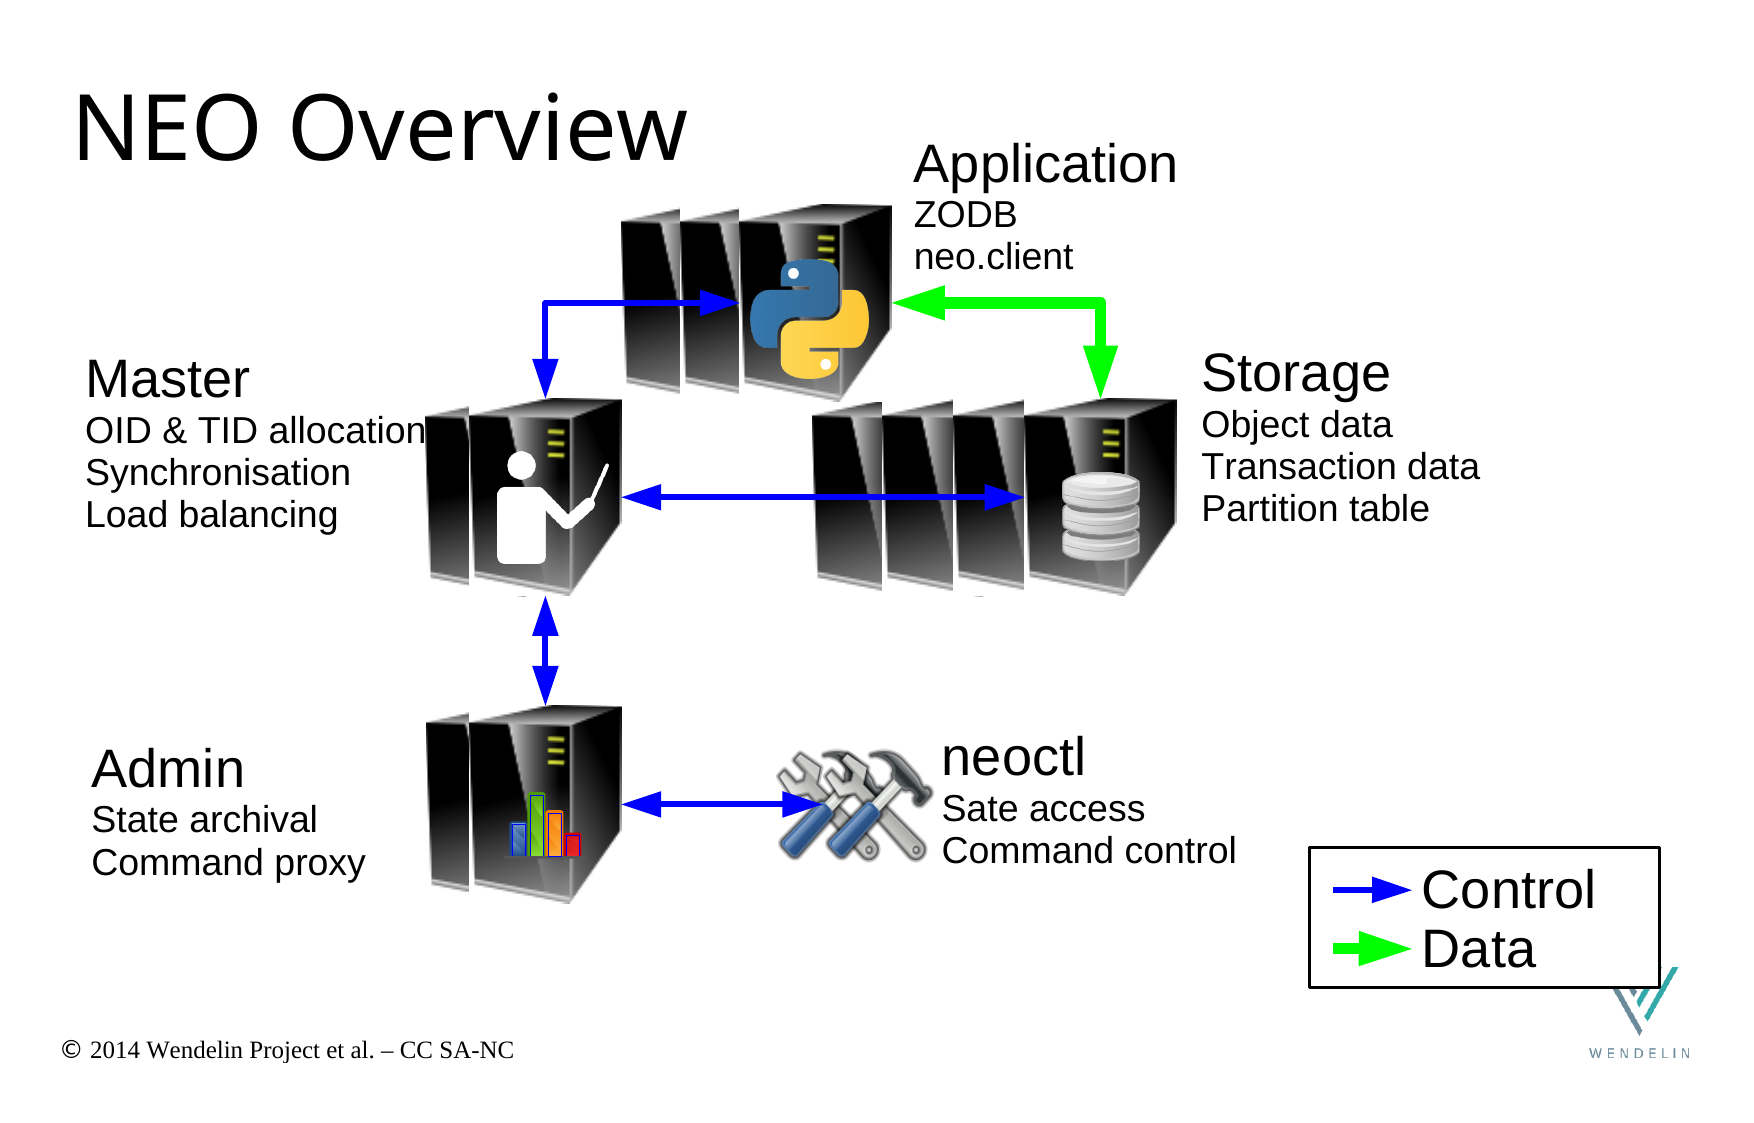

# NEO Overview
Application
ZODB
neo.client
Storage
Object data
Transaction data
Partition table
Master
OID & TID allocation
Synchronisation
Load balancing
neoctl
Sate access
Command control
Admin
State archival
Command proxy
Control
Data